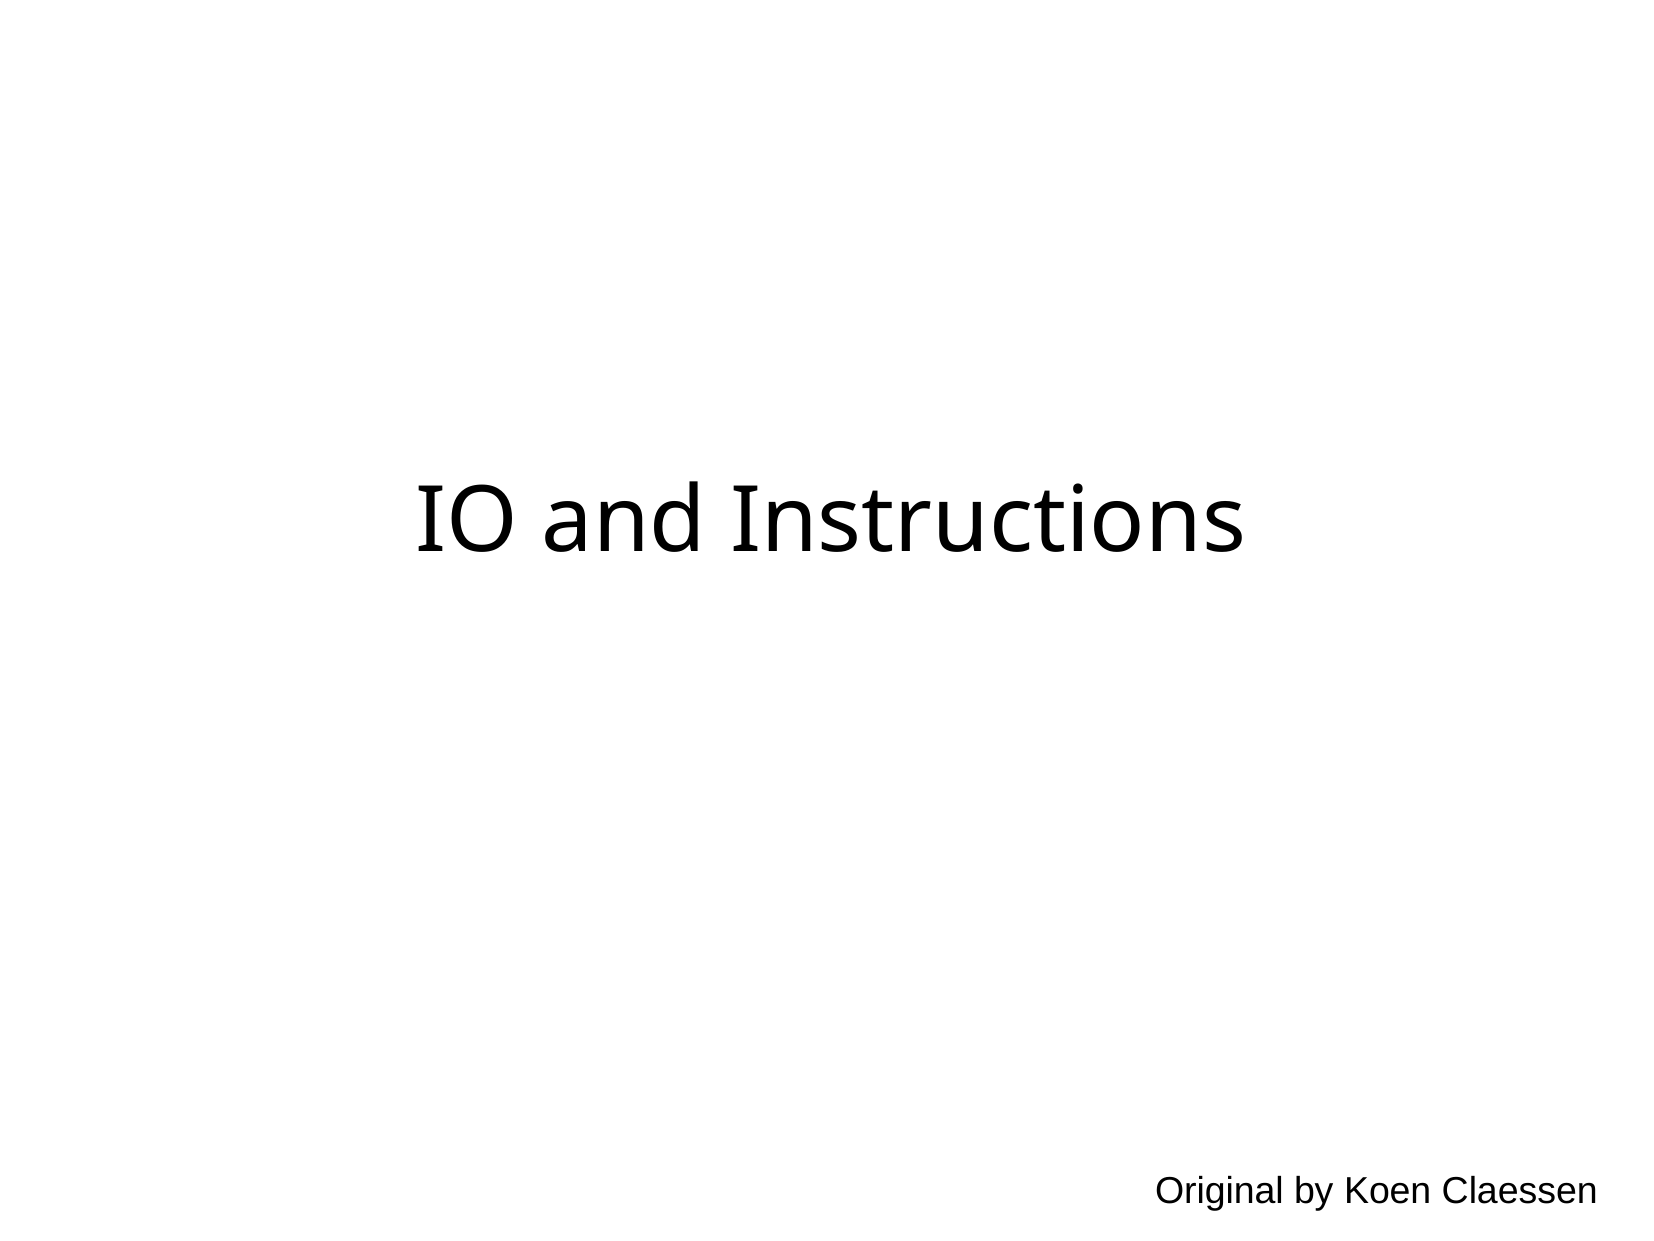

# IO and Instructions
Original by Koen Claessen